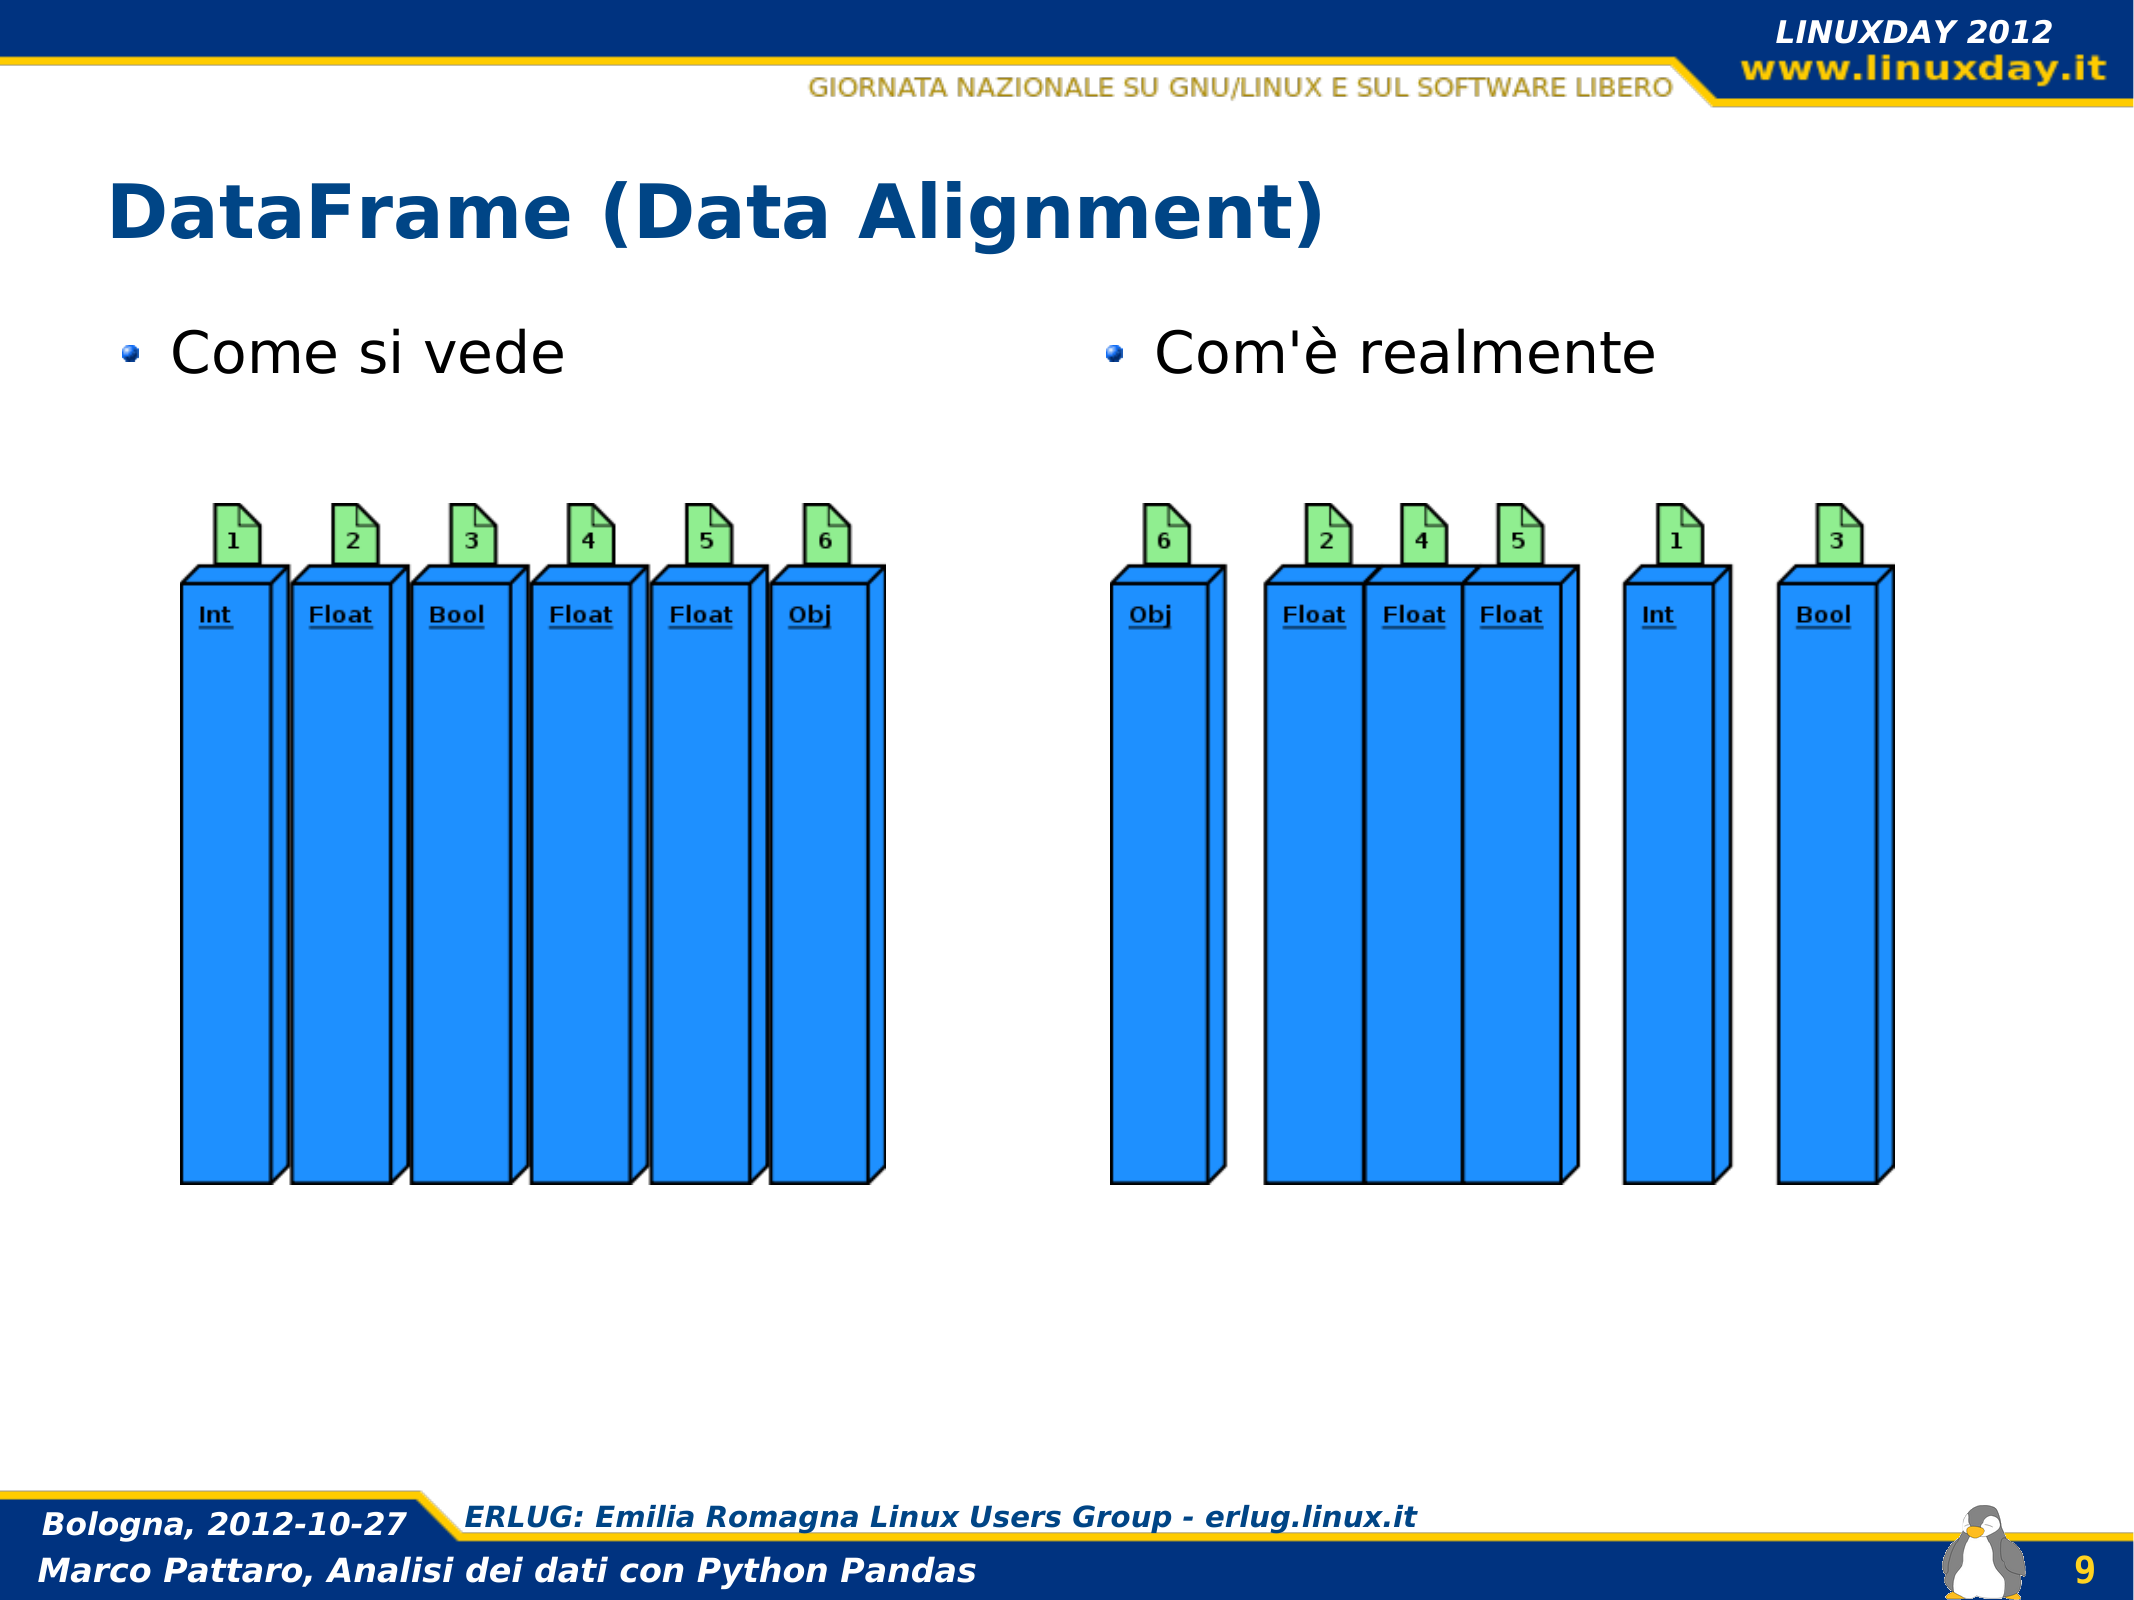

# DataFrame (Data Alignment)
Come si vede
Com'è realmente